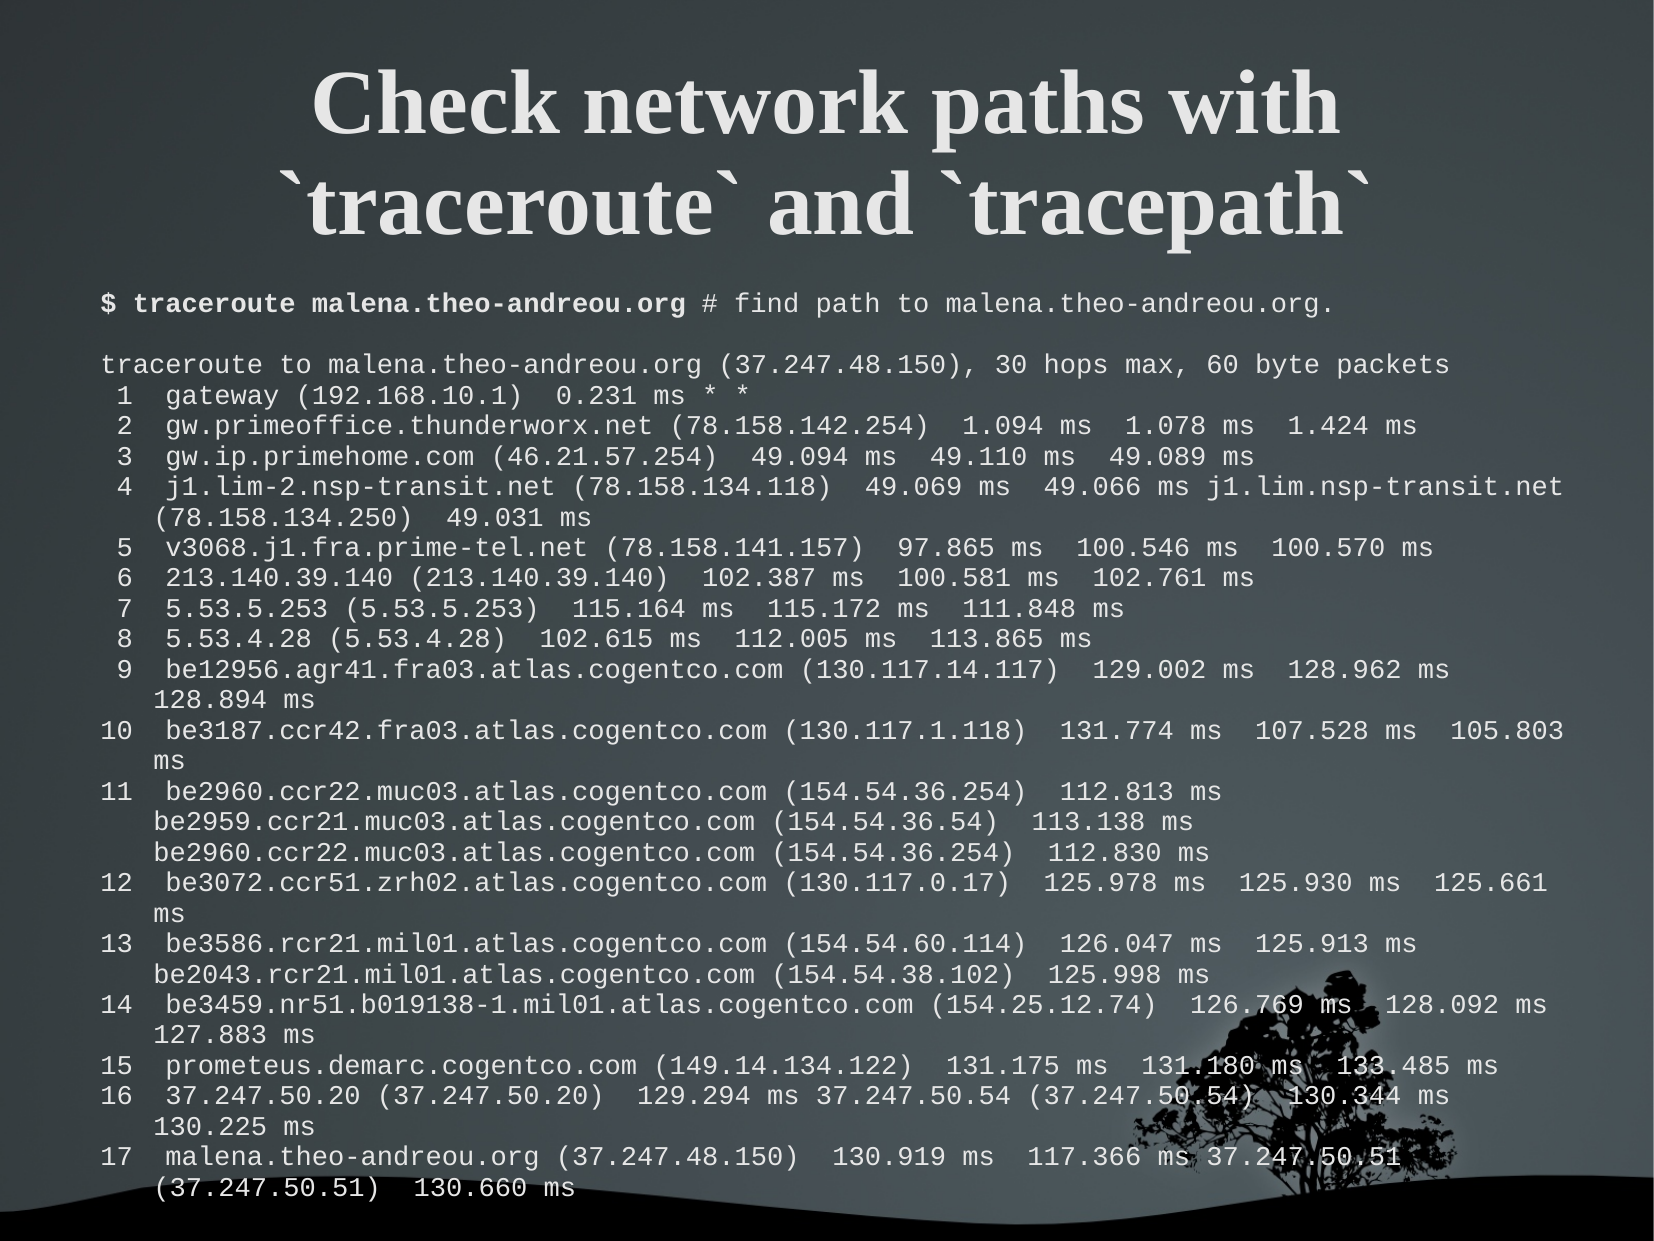

Check network paths with `traceroute` and `tracepath`
# $ traceroute malena.theo-andreou.org # find path to malena.theo-andreou.org.
traceroute to malena.theo-andreou.org (37.247.48.150), 30 hops max, 60 byte packets
 1 gateway (192.168.10.1) 0.231 ms * *
 2 gw.primeoffice.thunderworx.net (78.158.142.254) 1.094 ms 1.078 ms 1.424 ms
 3 gw.ip.primehome.com (46.21.57.254) 49.094 ms 49.110 ms 49.089 ms
 4 j1.lim-2.nsp-transit.net (78.158.134.118) 49.069 ms 49.066 ms j1.lim.nsp-transit.net (78.158.134.250) 49.031 ms
 5 v3068.j1.fra.prime-tel.net (78.158.141.157) 97.865 ms 100.546 ms 100.570 ms
 6 213.140.39.140 (213.140.39.140) 102.387 ms 100.581 ms 102.761 ms
 7 5.53.5.253 (5.53.5.253) 115.164 ms 115.172 ms 111.848 ms
 8 5.53.4.28 (5.53.4.28) 102.615 ms 112.005 ms 113.865 ms
 9 be12956.agr41.fra03.atlas.cogentco.com (130.117.14.117) 129.002 ms 128.962 ms 128.894 ms
10 be3187.ccr42.fra03.atlas.cogentco.com (130.117.1.118) 131.774 ms 107.528 ms 105.803 ms
11 be2960.ccr22.muc03.atlas.cogentco.com (154.54.36.254) 112.813 ms be2959.ccr21.muc03.atlas.cogentco.com (154.54.36.54) 113.138 ms be2960.ccr22.muc03.atlas.cogentco.com (154.54.36.254) 112.830 ms
12 be3072.ccr51.zrh02.atlas.cogentco.com (130.117.0.17) 125.978 ms 125.930 ms 125.661 ms
13 be3586.rcr21.mil01.atlas.cogentco.com (154.54.60.114) 126.047 ms 125.913 ms be2043.rcr21.mil01.atlas.cogentco.com (154.54.38.102) 125.998 ms
14 be3459.nr51.b019138-1.mil01.atlas.cogentco.com (154.25.12.74) 126.769 ms 128.092 ms 127.883 ms
15 prometeus.demarc.cogentco.com (149.14.134.122) 131.175 ms 131.180 ms 133.485 ms
16 37.247.50.20 (37.247.50.20) 129.294 ms 37.247.50.54 (37.247.50.54) 130.344 ms 130.225 ms
17 malena.theo-andreou.org (37.247.48.150) 130.919 ms 117.366 ms 37.247.50.51 (37.247.50.51) 130.660 ms